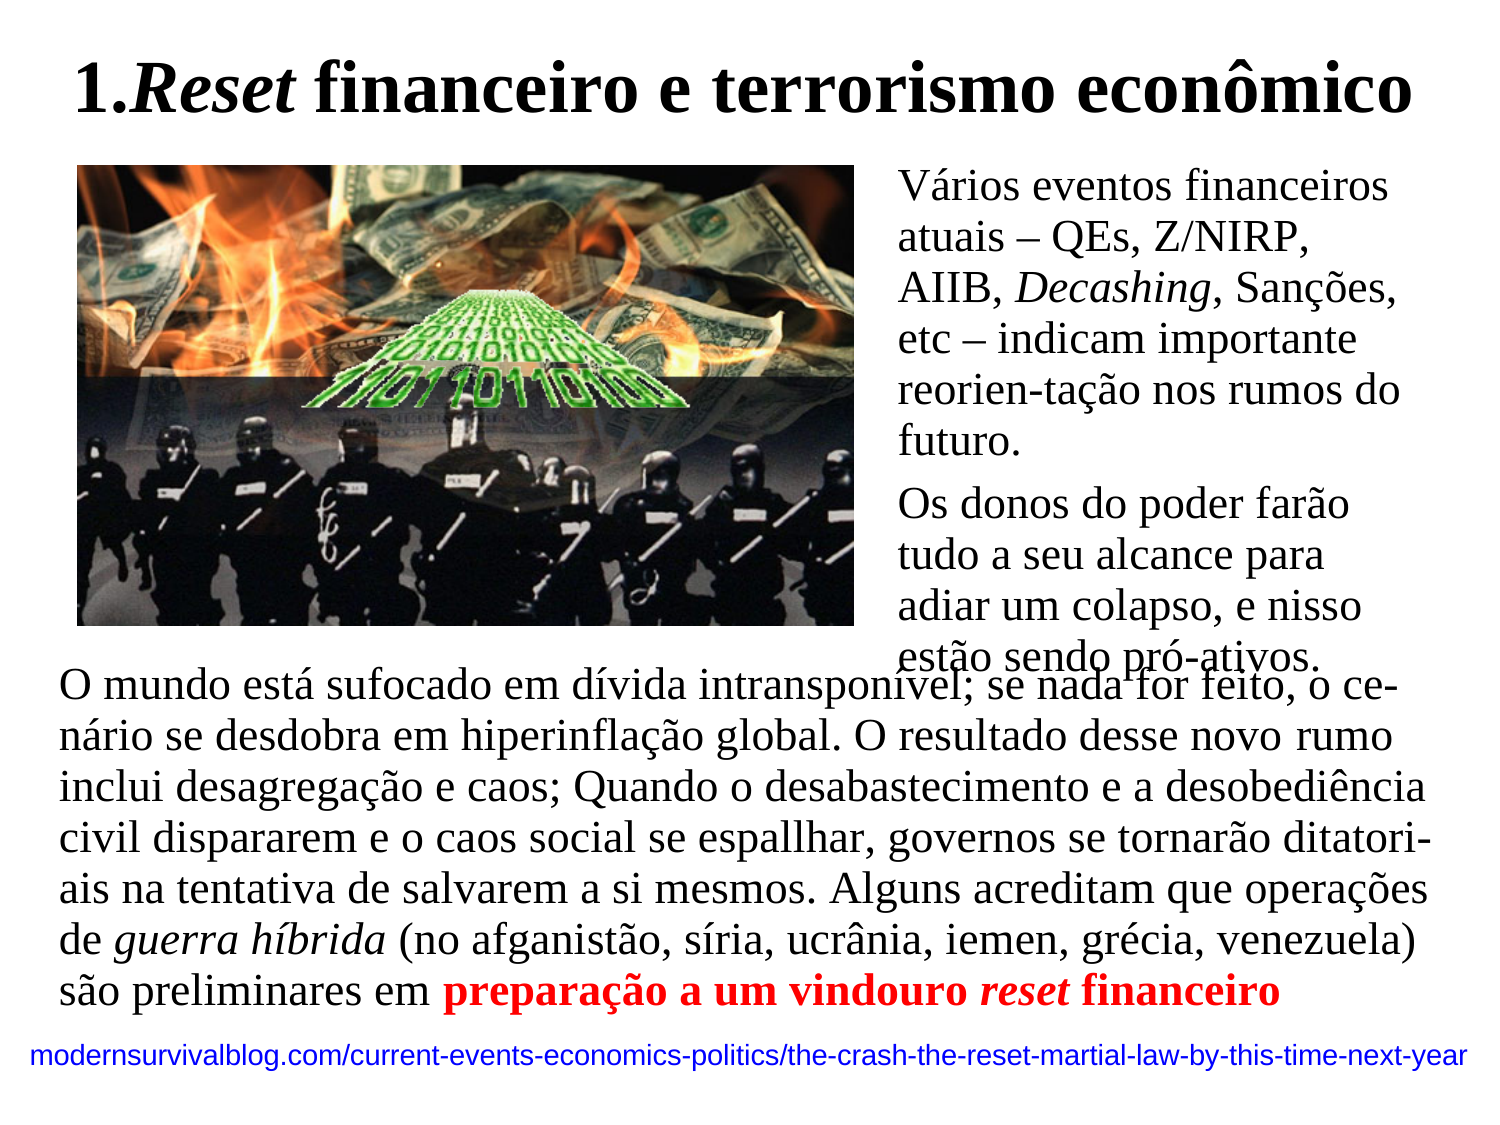

# 1.Reset financeiro e terrorismo econômico
Vários eventos financeiros atuais – QEs, Z/NIRP, AIIB, Decashing, Sanções, etc – indicam importante reorien-tação nos rumos do futuro.
Os donos do poder farão tudo a seu alcance para adiar um colapso, e nisso estão sendo pró-ativos.
O mundo está sufocado em dívida intransponível; se nada for feito, o ce-nário se desdobra em hiperinflação global. O resultado desse novo rumo inclui desagregação e caos; Quando o desabastecimento e a desobediência civil dispararem e o caos social se espallhar, governos se tornarão ditatori-ais na tentativa de salvarem a si mesmos. Alguns acreditam que operações de guerra híbrida (no afganistão, síria, ucrânia, iemen, grécia, venezuela) são preliminares em preparação a um vindouro reset financeiro
modernsurvivalblog.com/current-events-economics-politics/the-crash-the-reset-martial-law-by-this-time-next-year